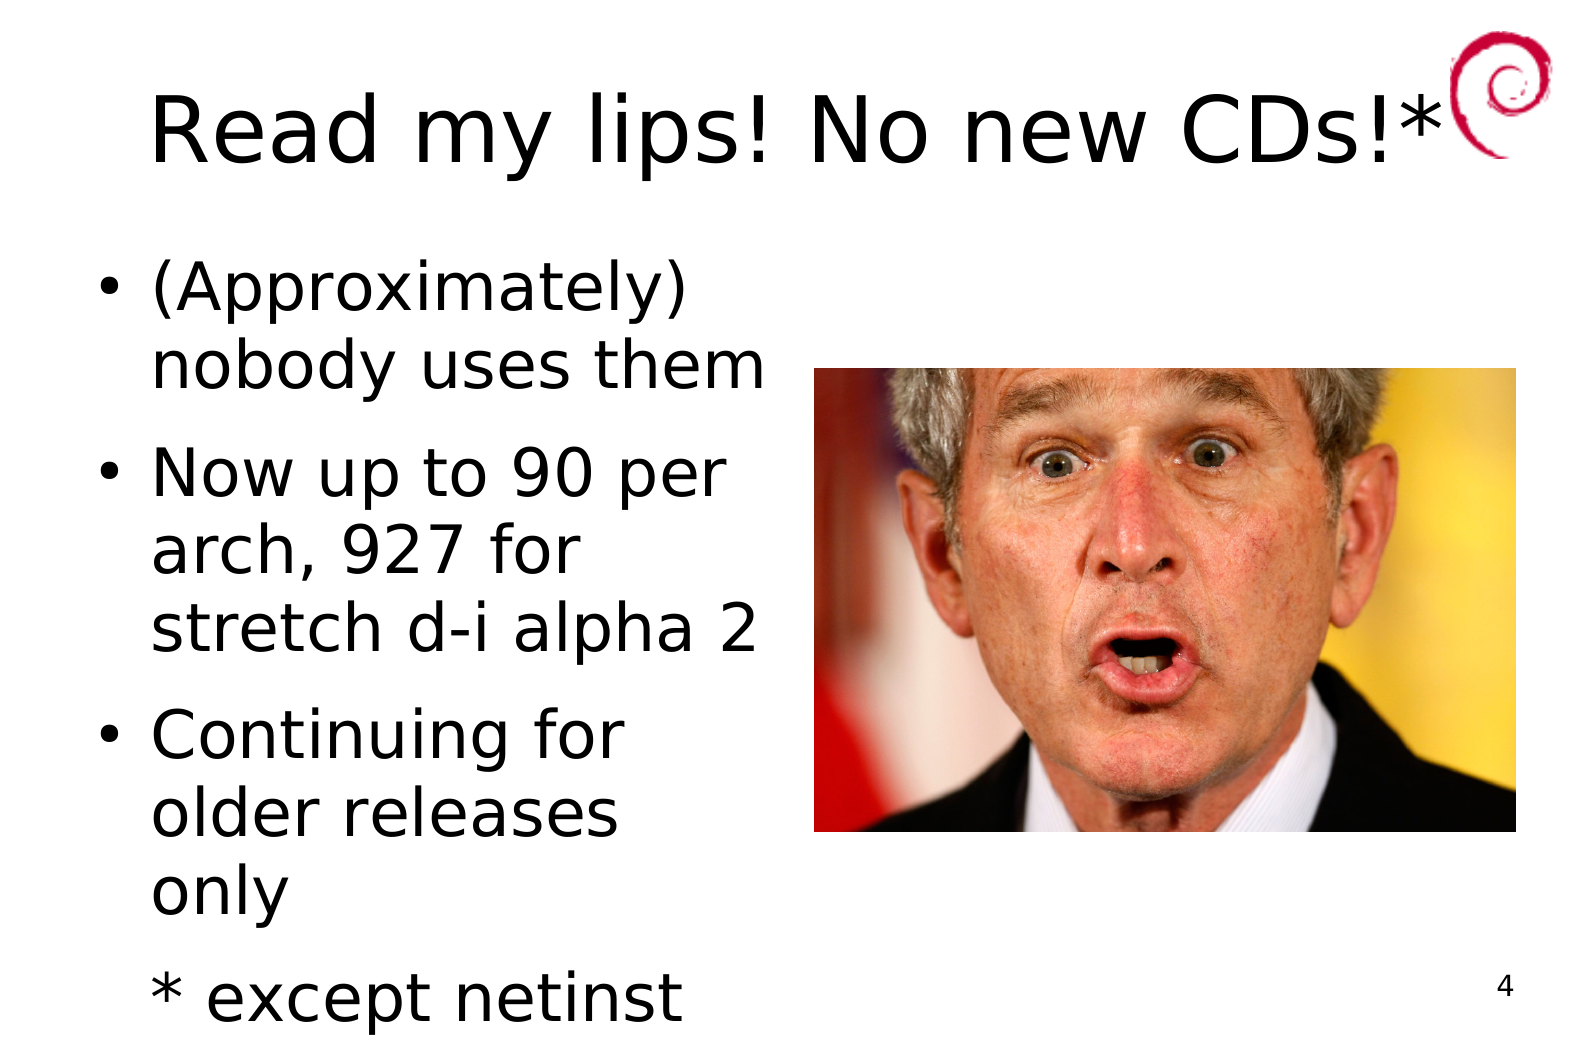

# Read my lips! No new CDs!*
(Approximately) nobody uses them
Now up to 90 per arch, 927 for stretch d-i alpha 2
Continuing for older releases only
* except netinst
4